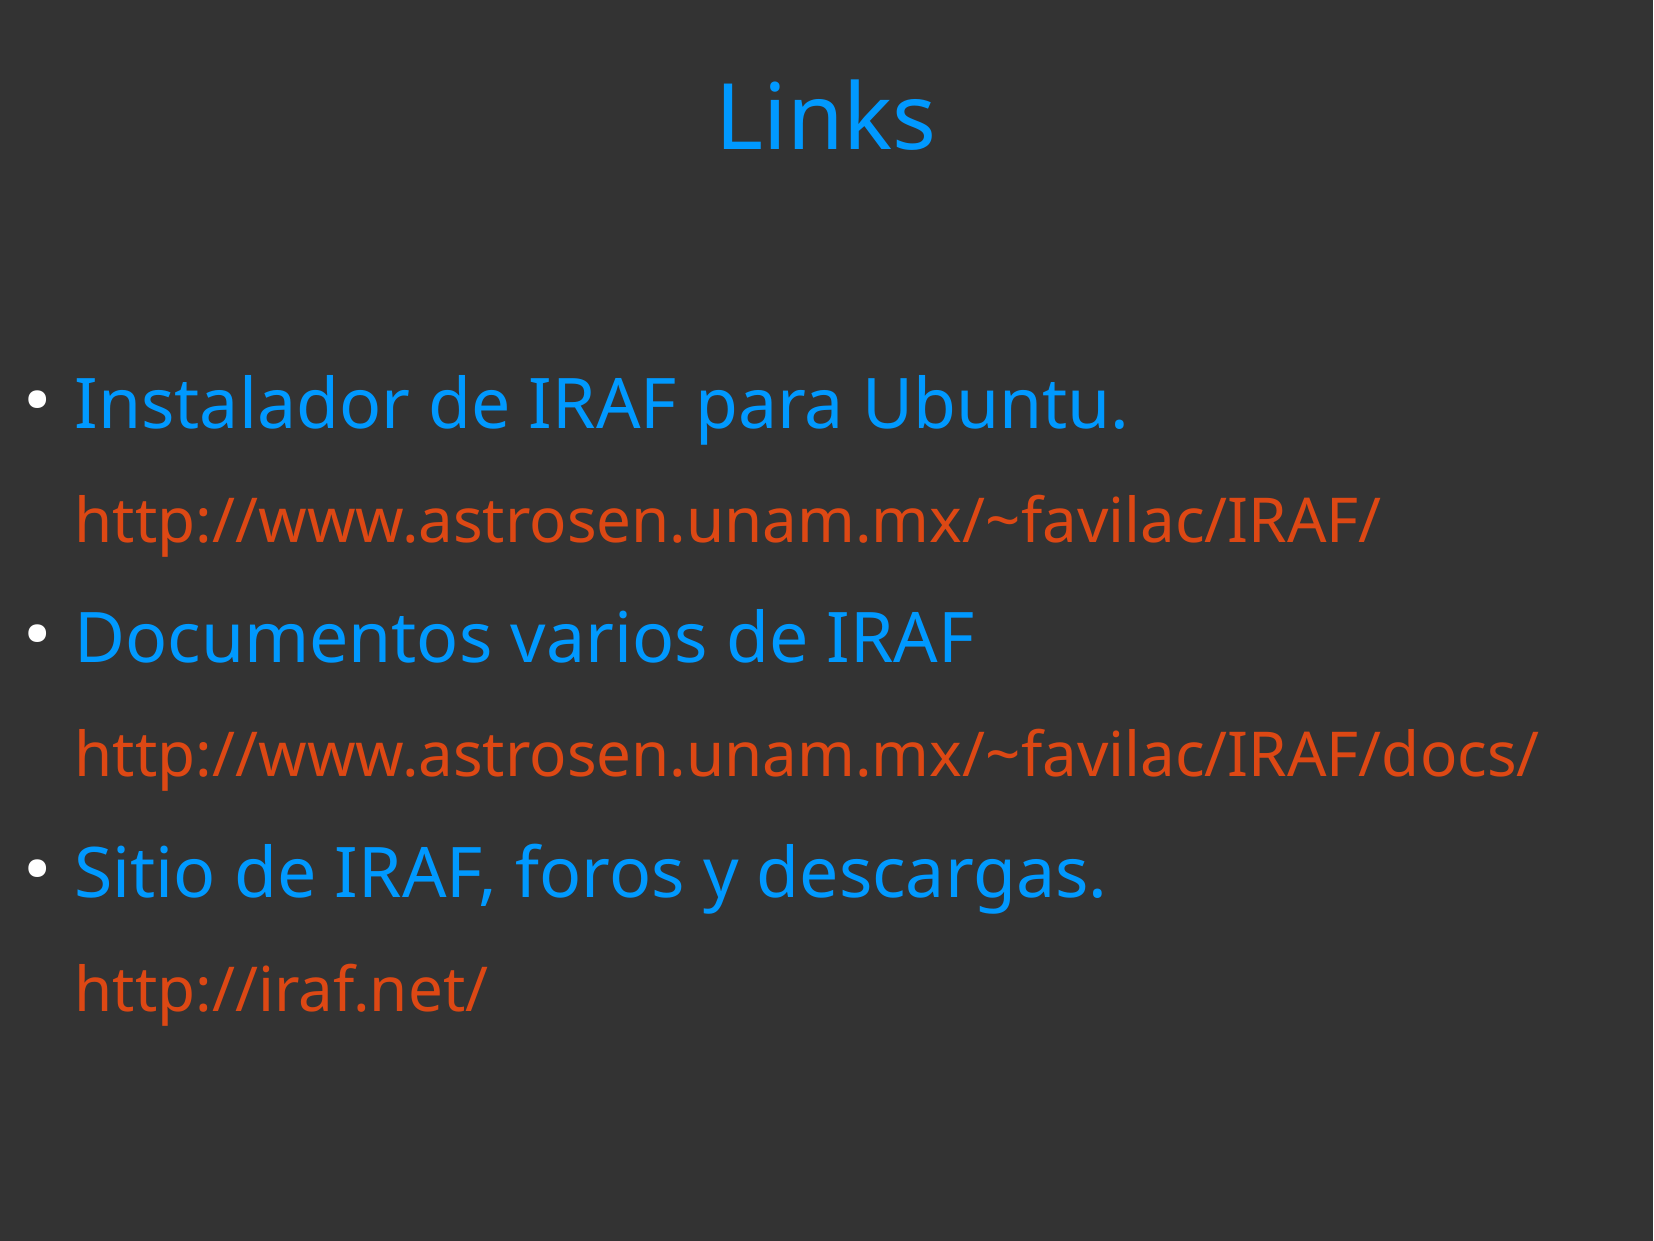

# Links
Instalador de IRAF para Ubuntu.
http://www.astrosen.unam.mx/~favilac/IRAF/
Documentos varios de IRAF
http://www.astrosen.unam.mx/~favilac/IRAF/docs/
Sitio de IRAF, foros y descargas.
http://iraf.net/